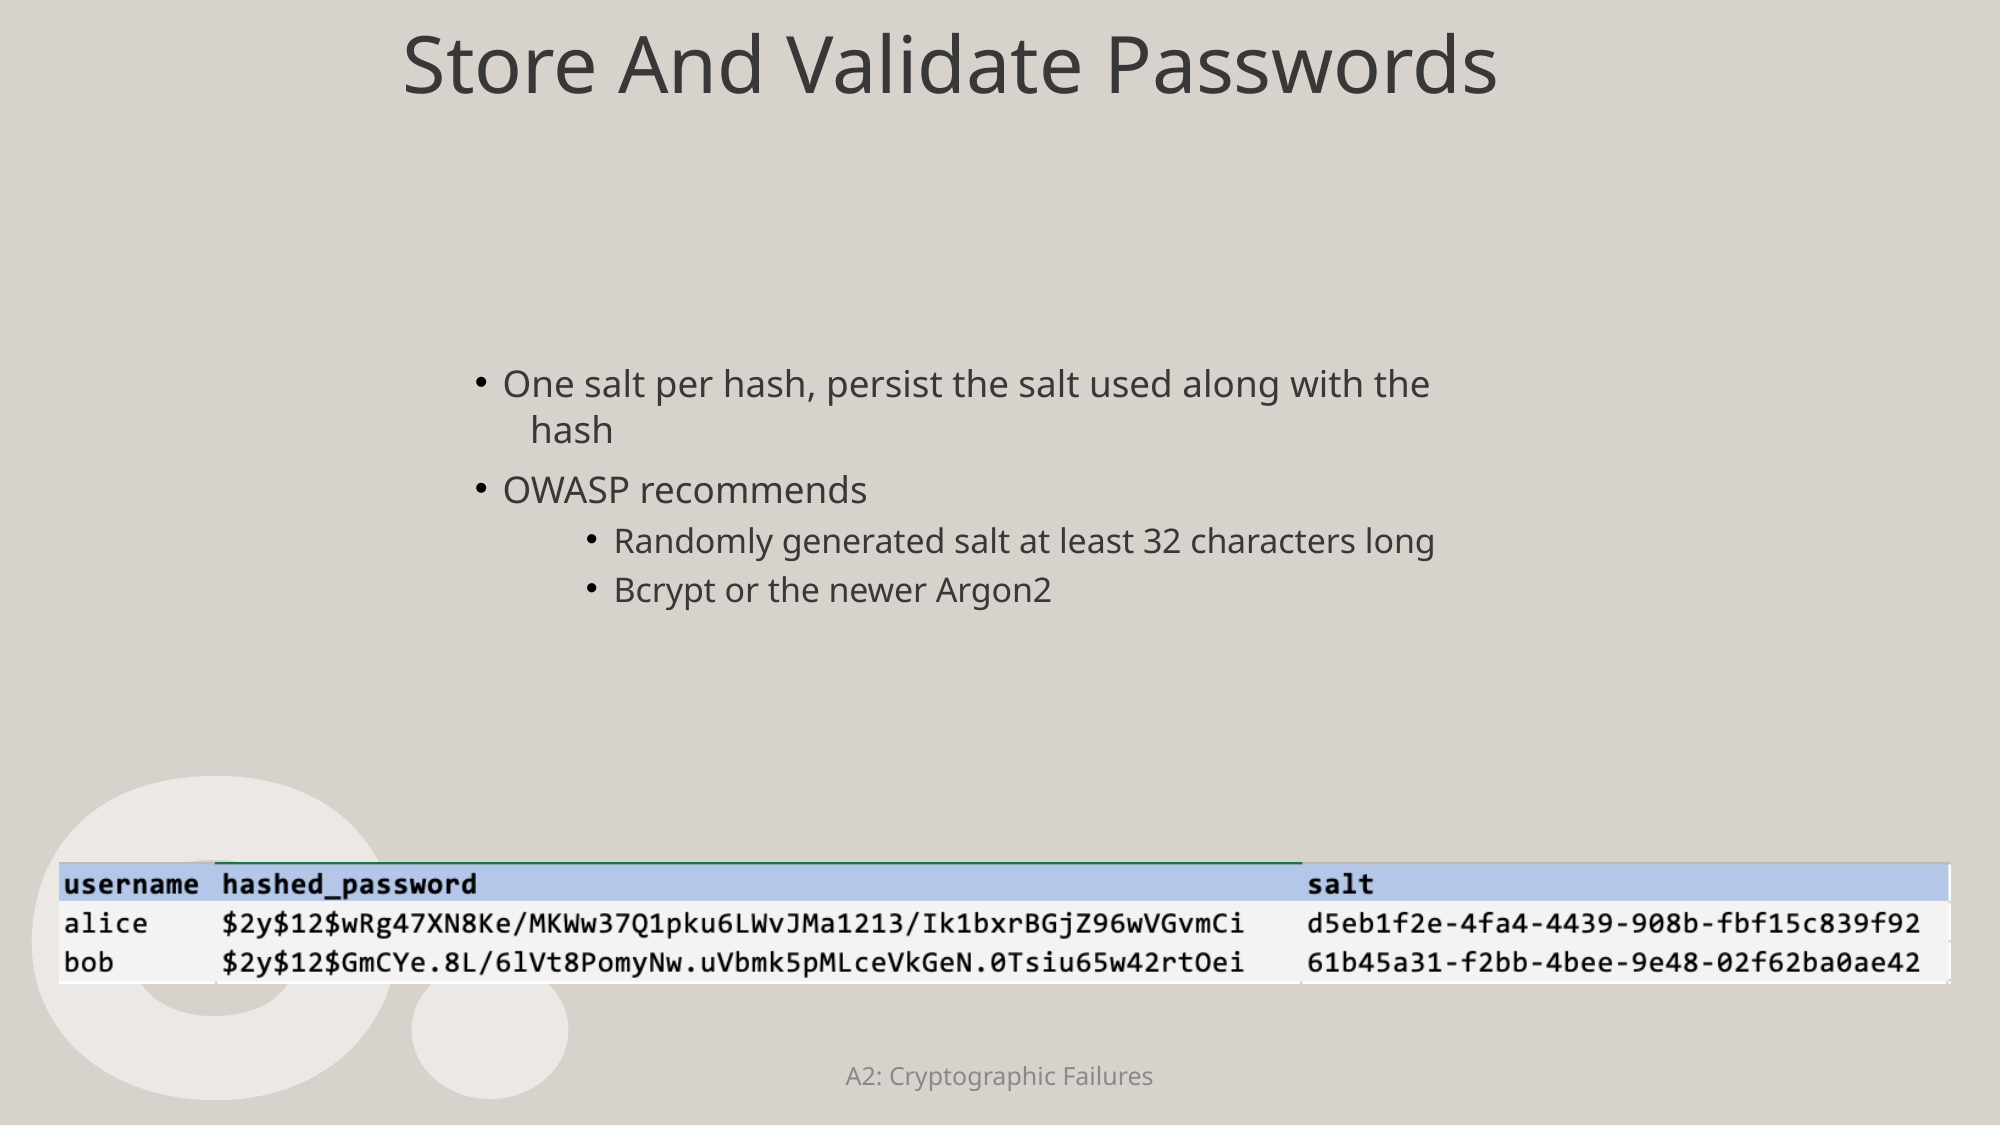

# Store And Validate Passwords
One salt per hash, persist the salt used along with the hash
OWASP recommends
Randomly generated salt at least 32 characters long
Bcrypt or the newer Argon2
A2: Cryptographic Failures